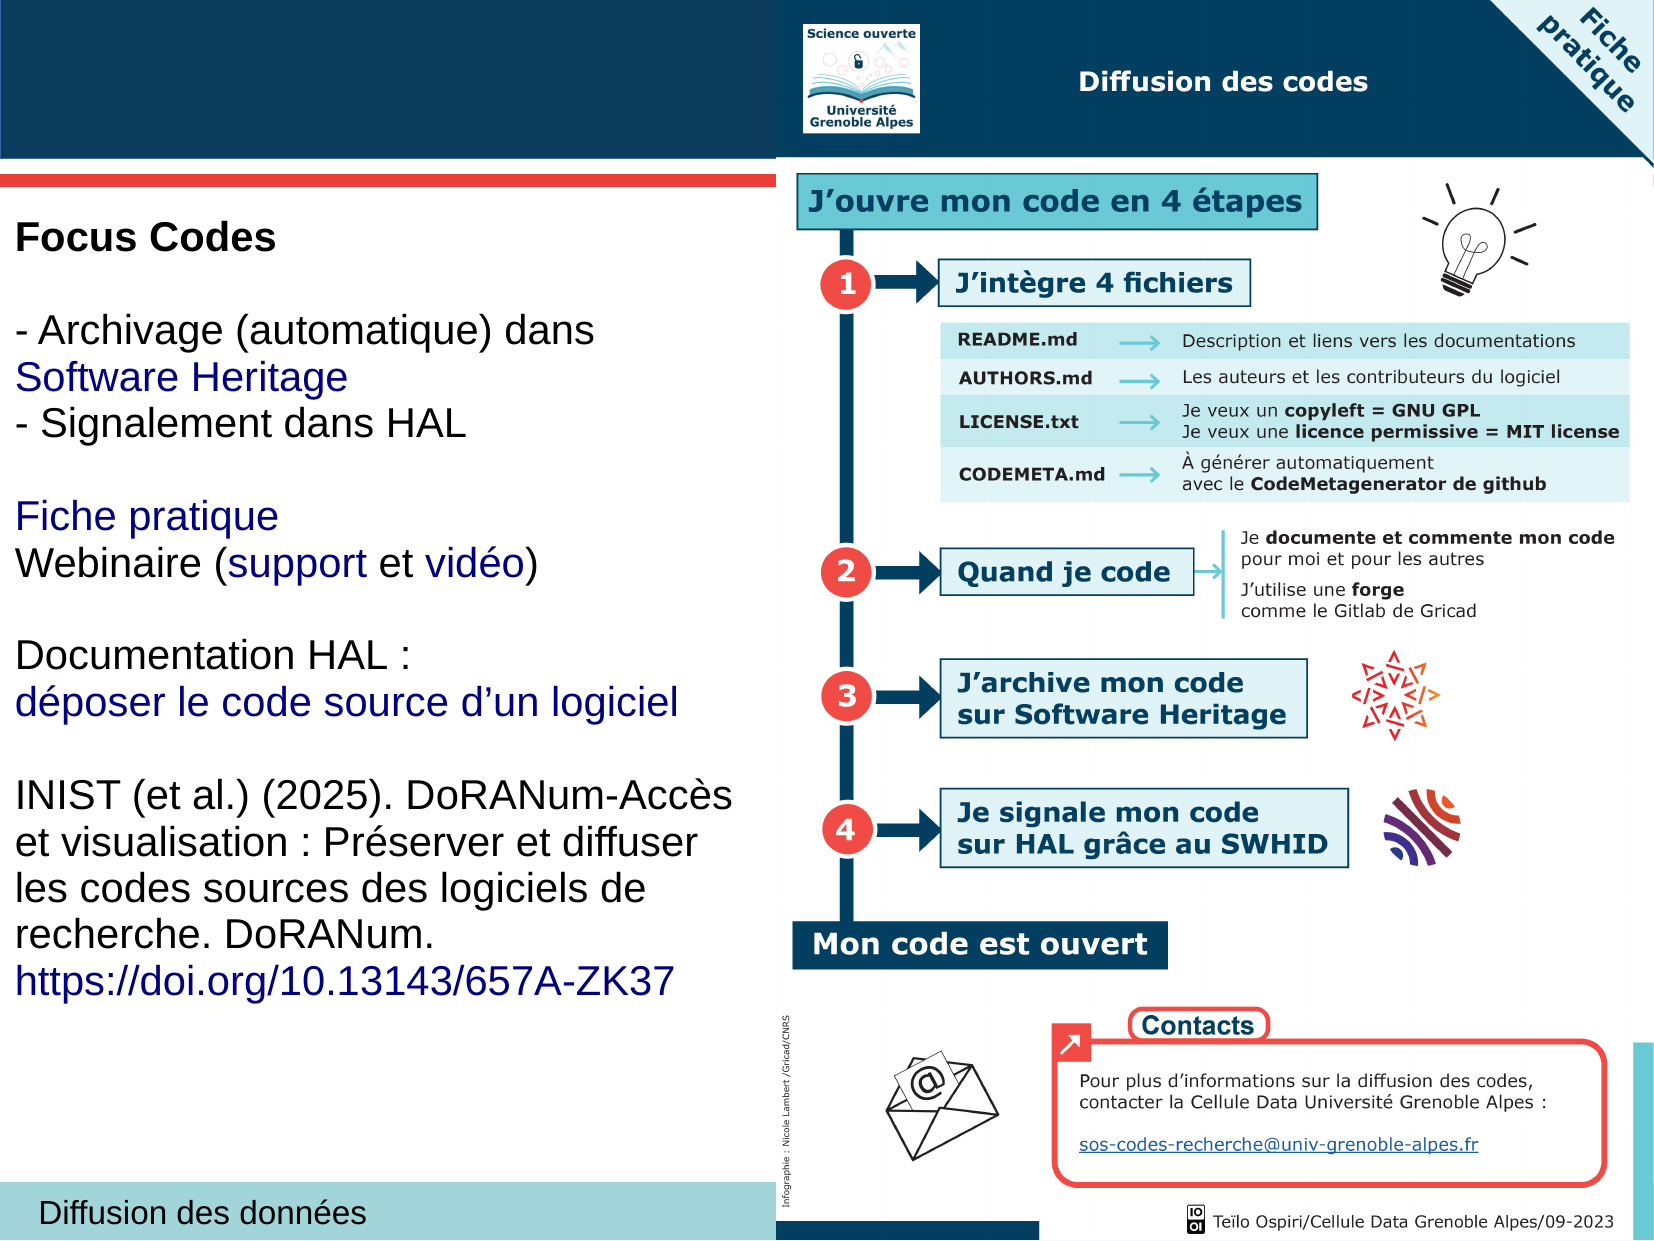

Focus Codes
- Archivage (automatique) dans Software Heritage
- Signalement dans HAL
Fiche pratique
Webinaire (support et vidéo)
Documentation HAL : déposer le code source d’un logiciel
INIST (et al.) (2025). DoRANum-Accès et visualisation : Préserver et diffuser les codes sources des logiciels de recherche. DoRANum. https://doi.org/10.13143/657A-ZK37
28/06/2024
Diffusion des données